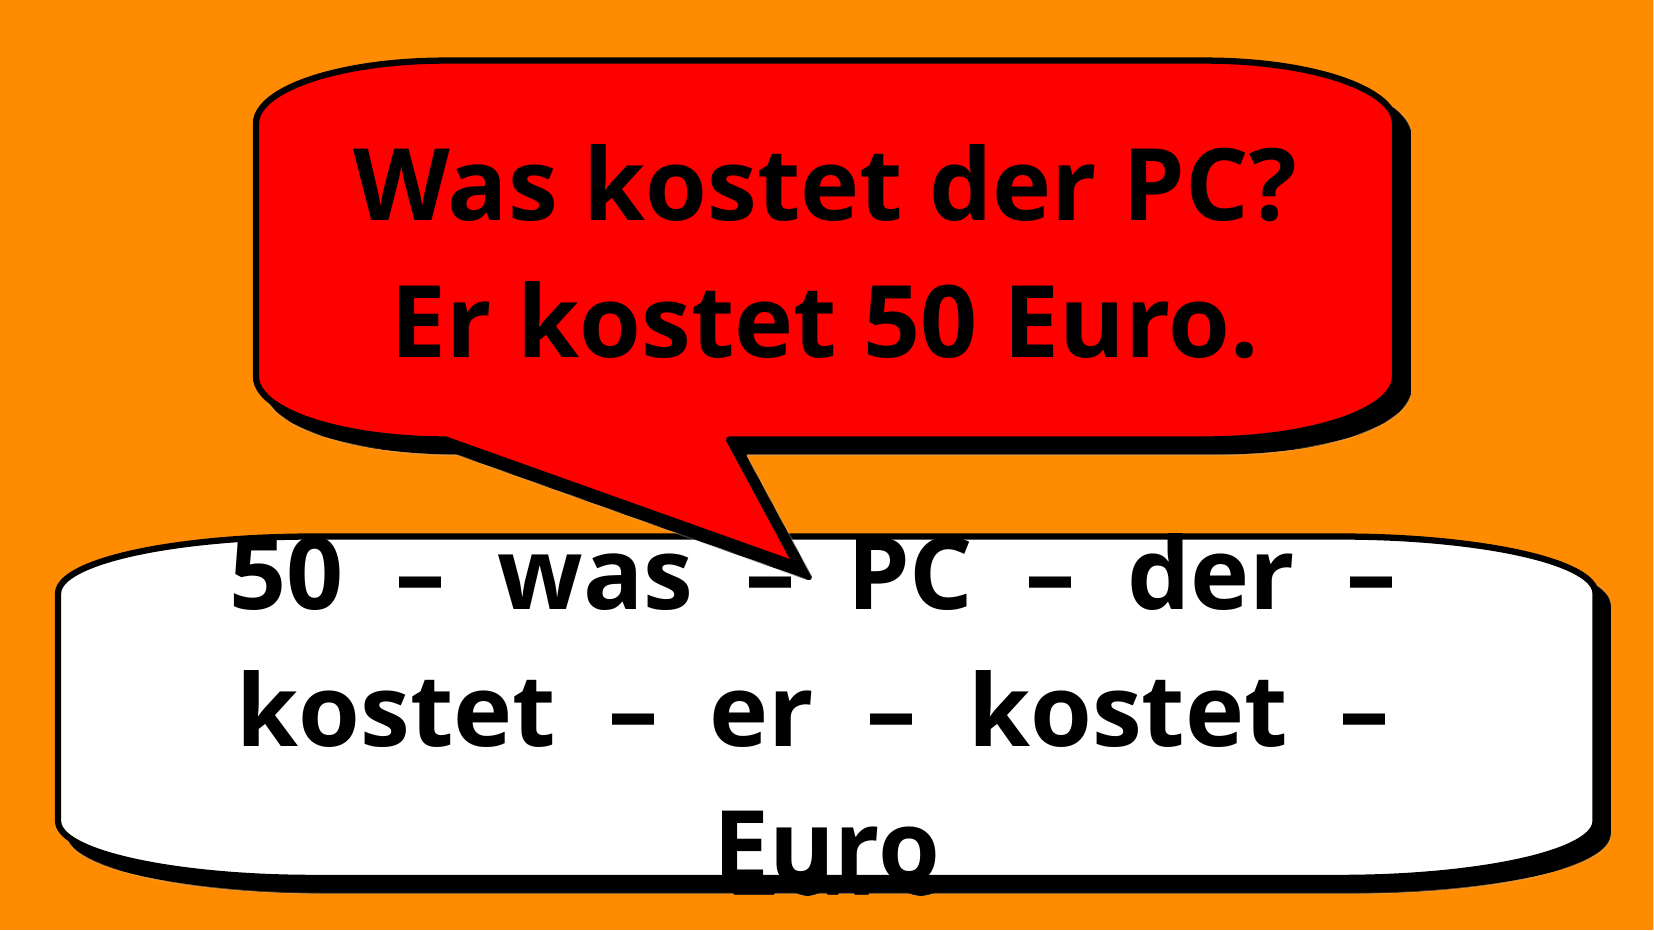

Was kostet der PC?
Er kostet 50 Euro.
50 – was – PC – der – kostet – er – kostet – Euro